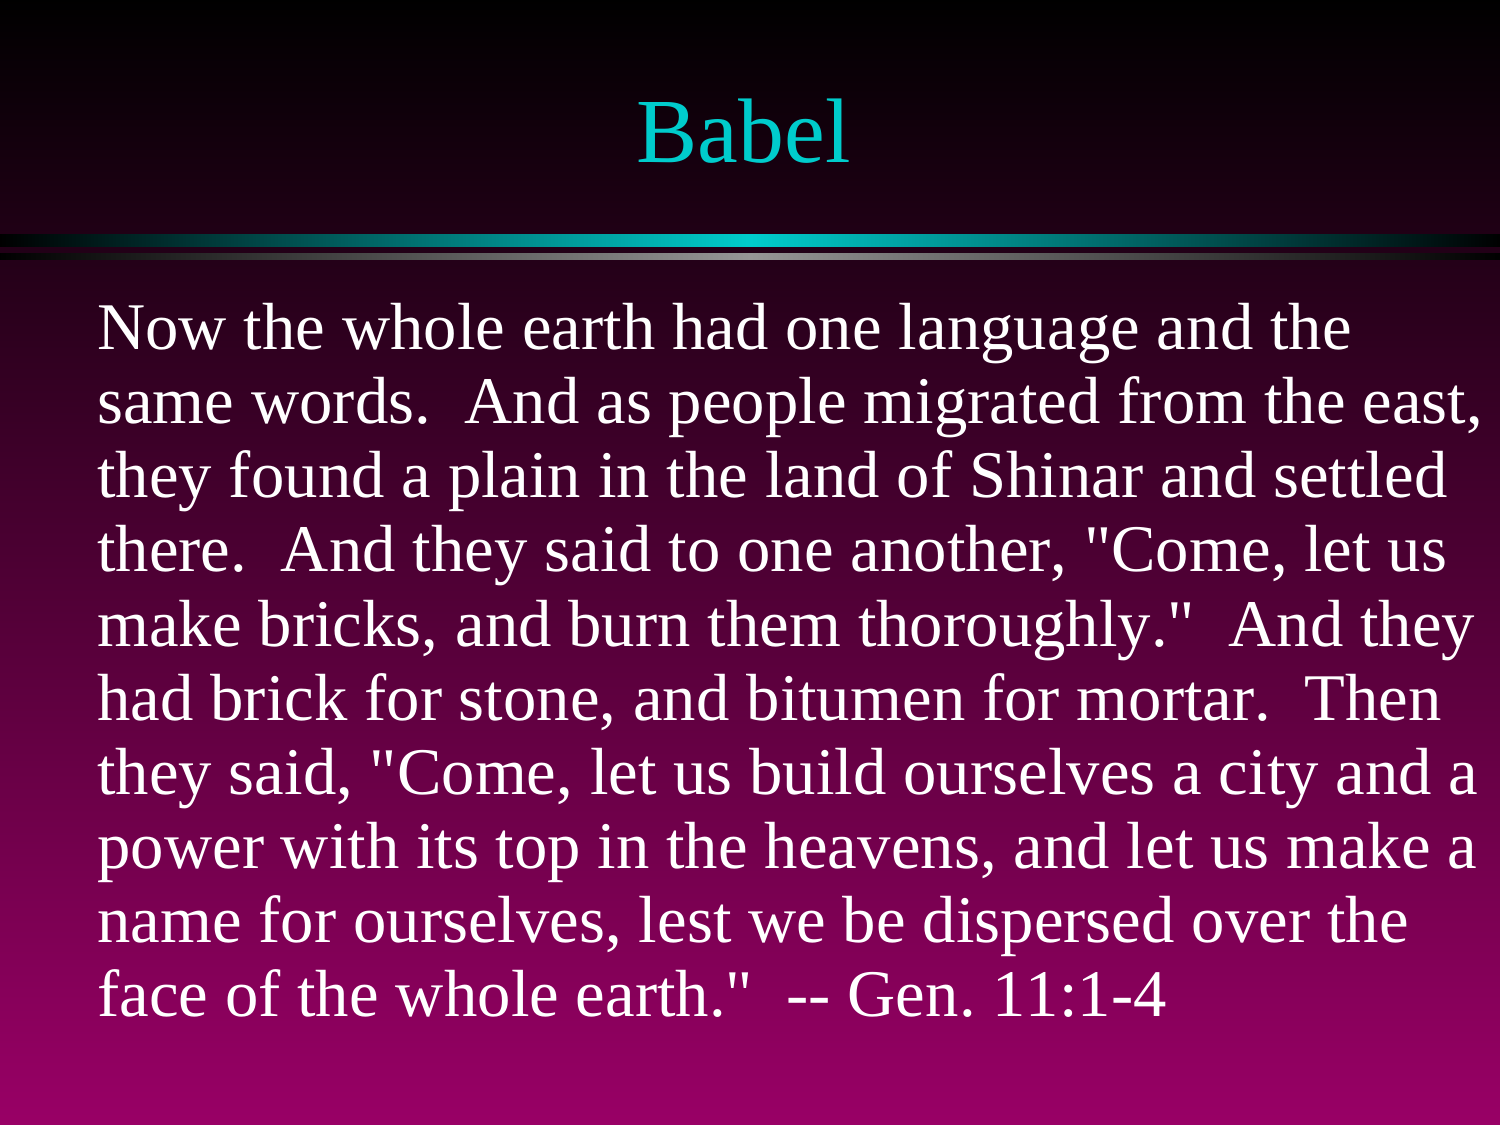

# Babel
Now the whole earth had one language and the same words. And as people migrated from the east, they found a plain in the land of Shinar and settled there. And they said to one another, "Come, let us make bricks, and burn them thoroughly." And they had brick for stone, and bitumen for mortar. Then they said, "Come, let us build ourselves a city and a power with its top in the heavens, and let us make a name for ourselves, lest we be dispersed over the face of the whole earth." -- Gen. 11:1-4